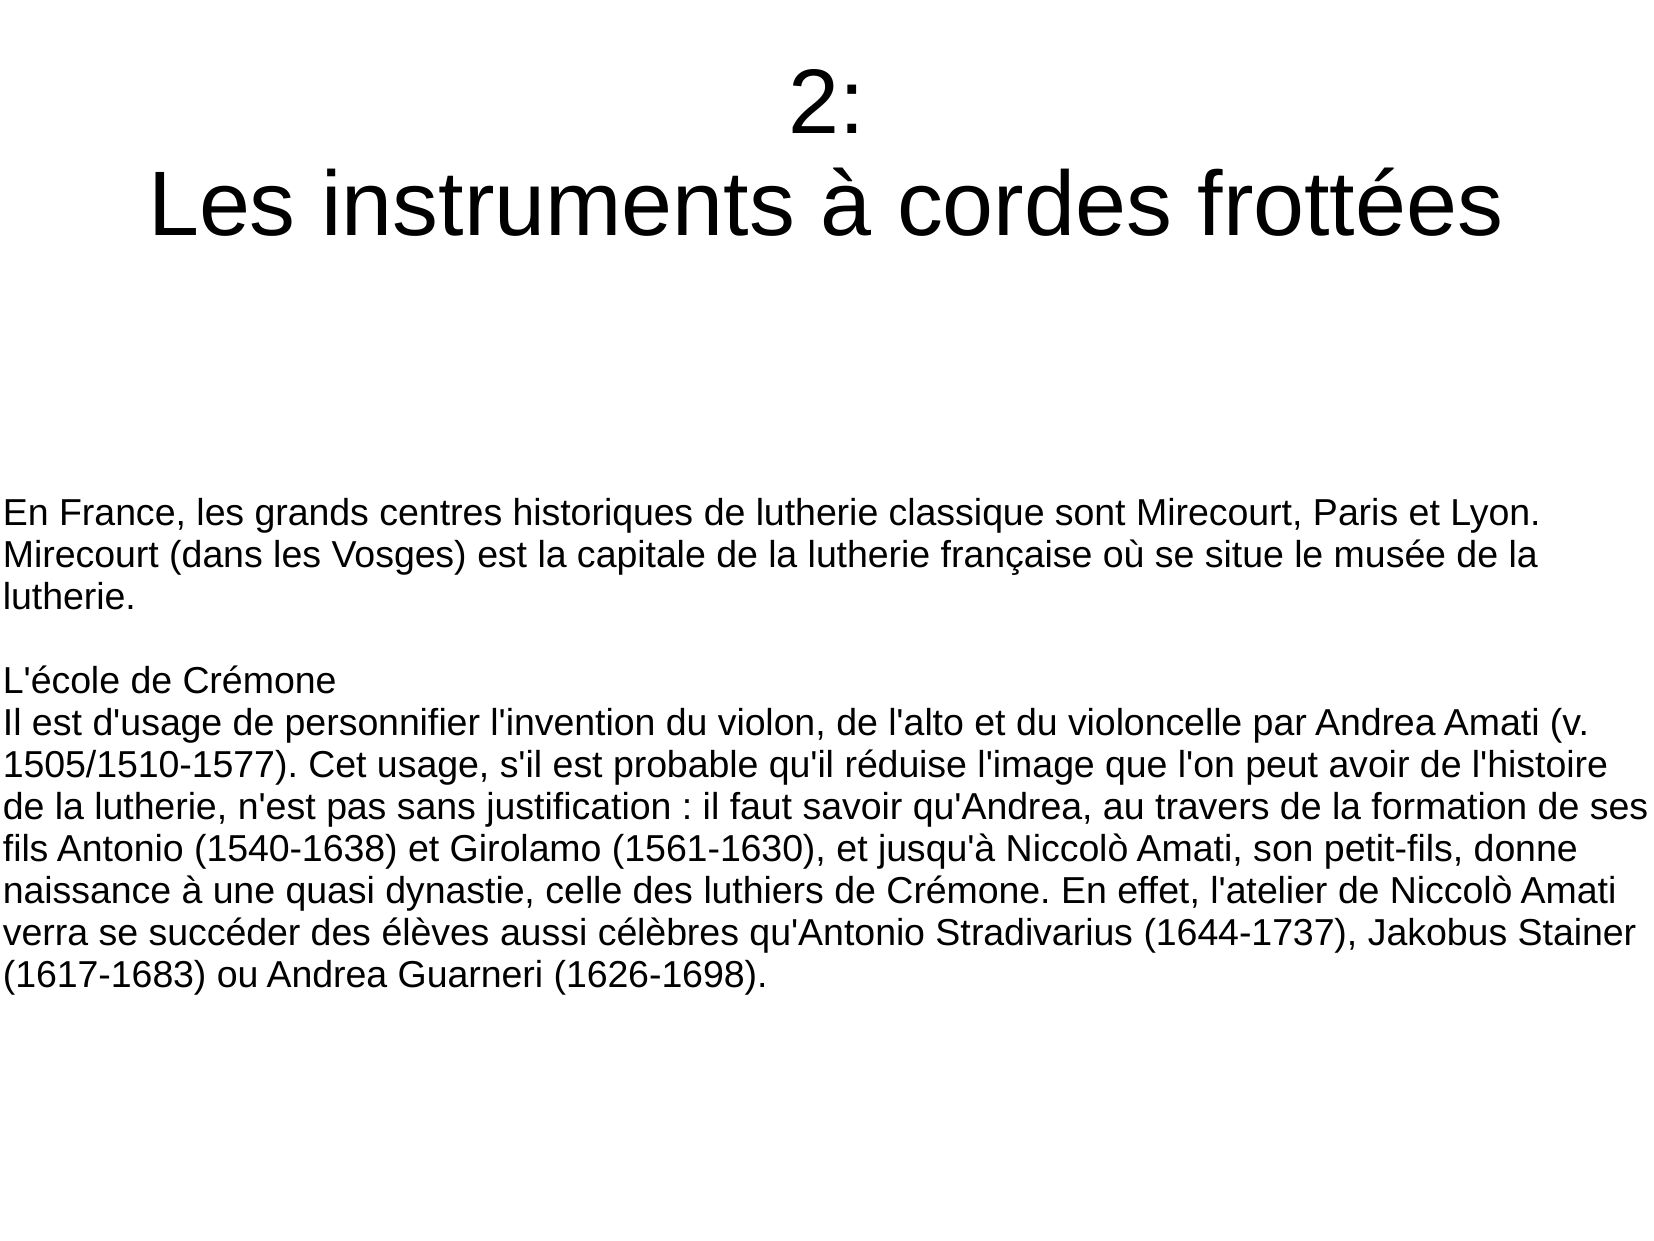

# 2: Les instruments à cordes frottées
En France, les grands centres historiques de lutherie classique sont Mirecourt, Paris et Lyon. Mirecourt (dans les Vosges) est la capitale de la lutherie française où se situe le musée de la lutherie.
L'école de Crémone
Il est d'usage de personnifier l'invention du violon, de l'alto et du violoncelle par Andrea Amati (v. 1505/1510-1577). Cet usage, s'il est probable qu'il réduise l'image que l'on peut avoir de l'histoire de la lutherie, n'est pas sans justification : il faut savoir qu'Andrea, au travers de la formation de ses fils Antonio (1540-1638) et Girolamo (1561-1630), et jusqu'à Niccolò Amati, son petit-fils, donne naissance à une quasi dynastie, celle des luthiers de Crémone. En effet, l'atelier de Niccolò Amati verra se succéder des élèves aussi célèbres qu'Antonio Stradivarius (1644-1737), Jakobus Stainer (1617-1683) ou Andrea Guarneri (1626-1698).